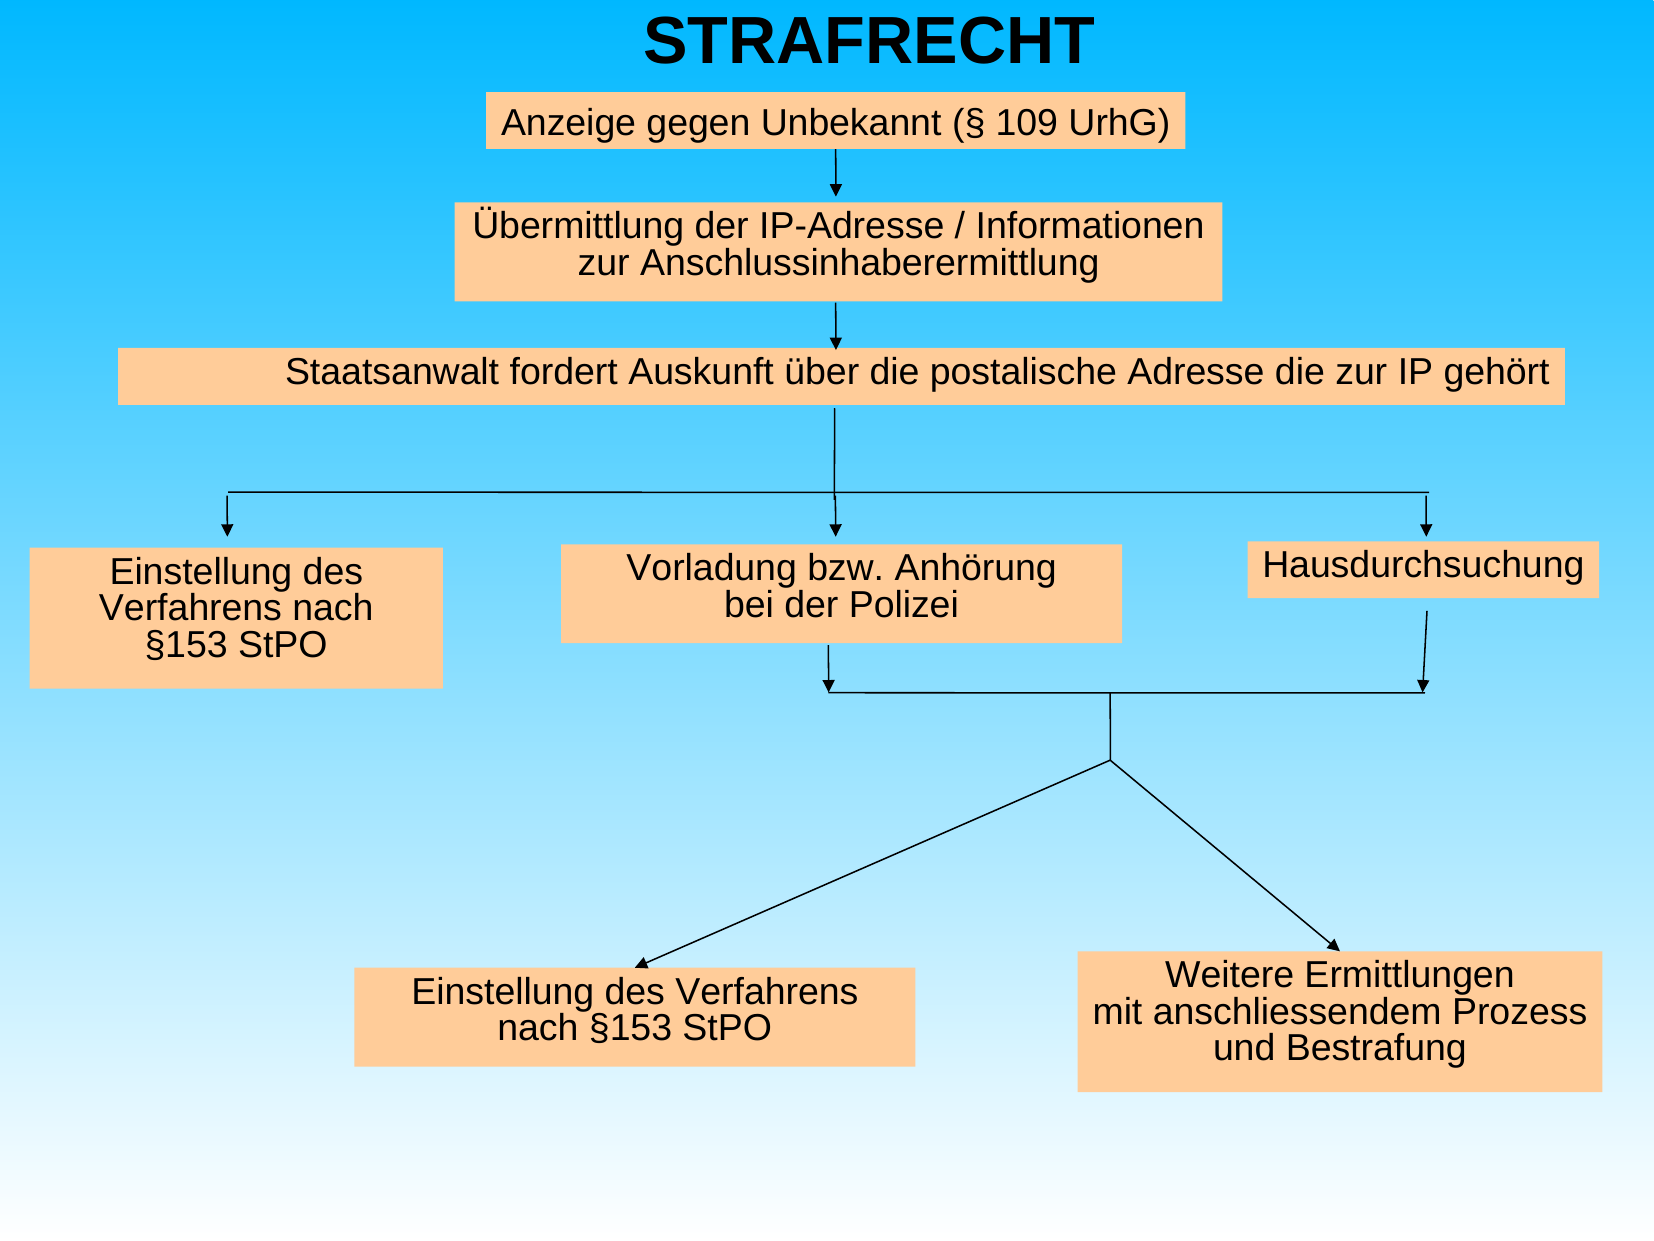

STRAFRECHT
Anzeige gegen Unbekannt (§ 109 UrhG)‏
Übermittlung der IP-Adresse / Informationen
zur Anschlussinhaberermittlung
Staatsanwalt fordert Auskunft über die postalische Adresse die zur IP gehört
Hausdurchsuchung
Vorladung bzw. Anhörung
bei der Polizei
Einstellung des
Verfahrens nach
§153 StPO
Weitere Ermittlungen
mit anschliessendem Prozess
und Bestrafung
Einstellung des Verfahrens
nach §153 StPO